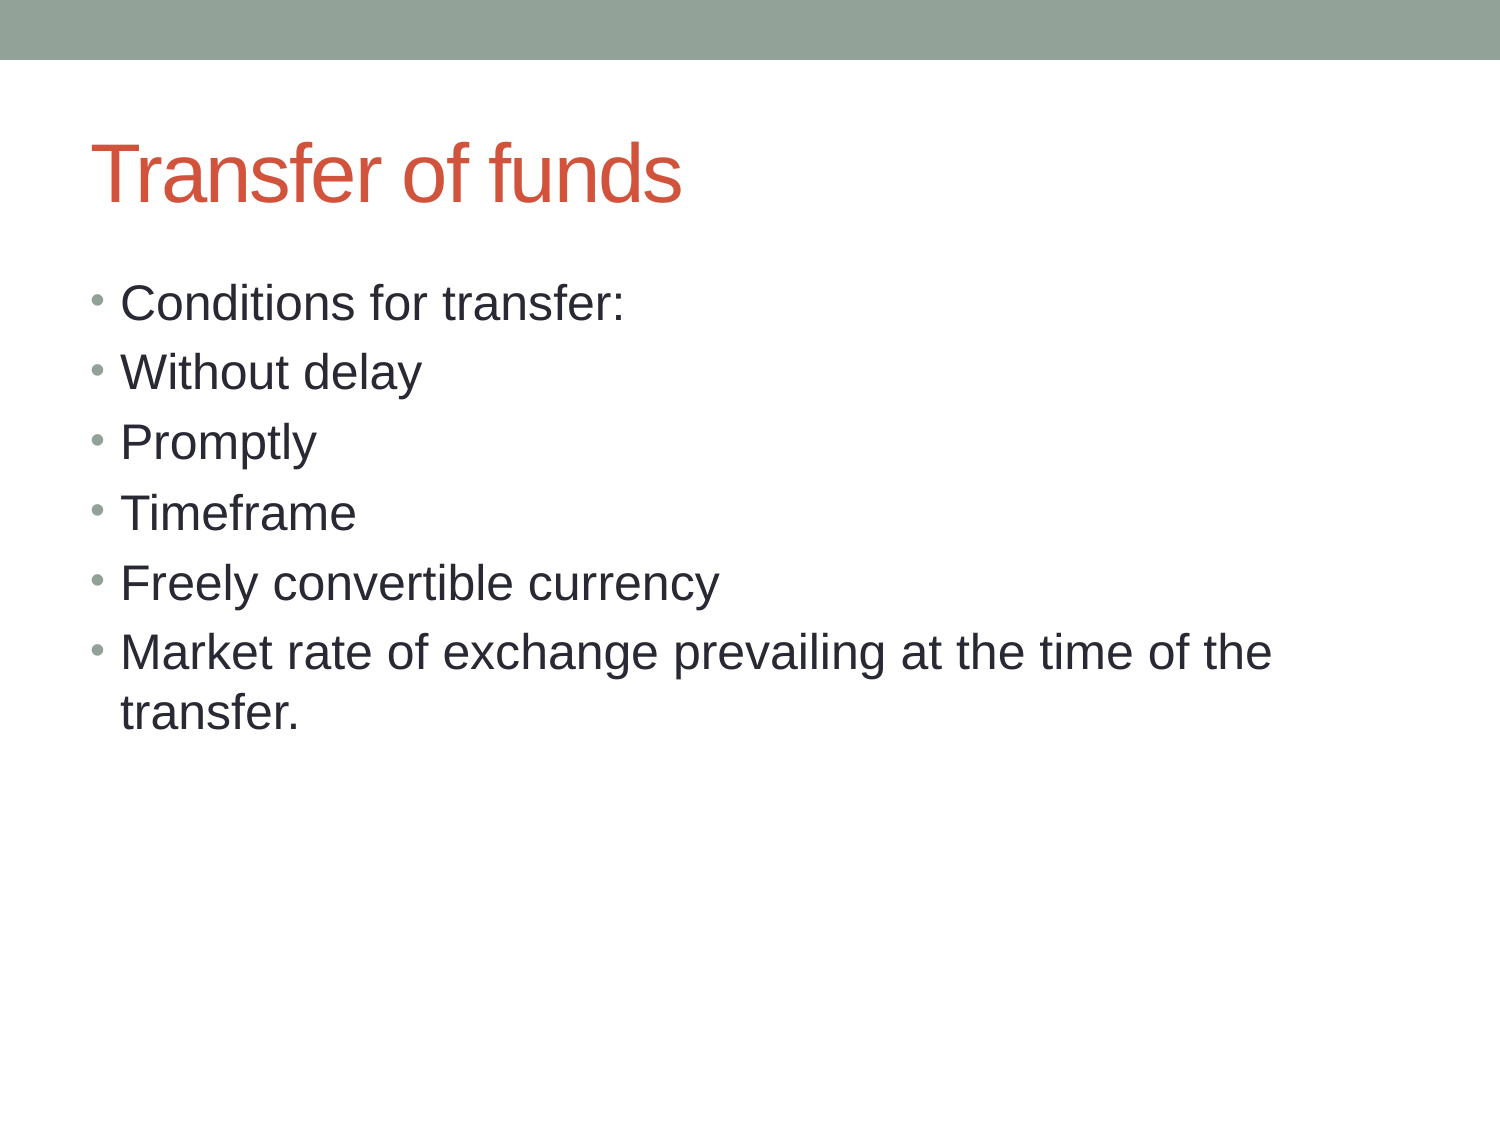

# Transfer of funds
Conditions for transfer:
Without delay
Promptly
Timeframe
Freely convertible currency
Market rate of exchange prevailing at the time of the transfer.